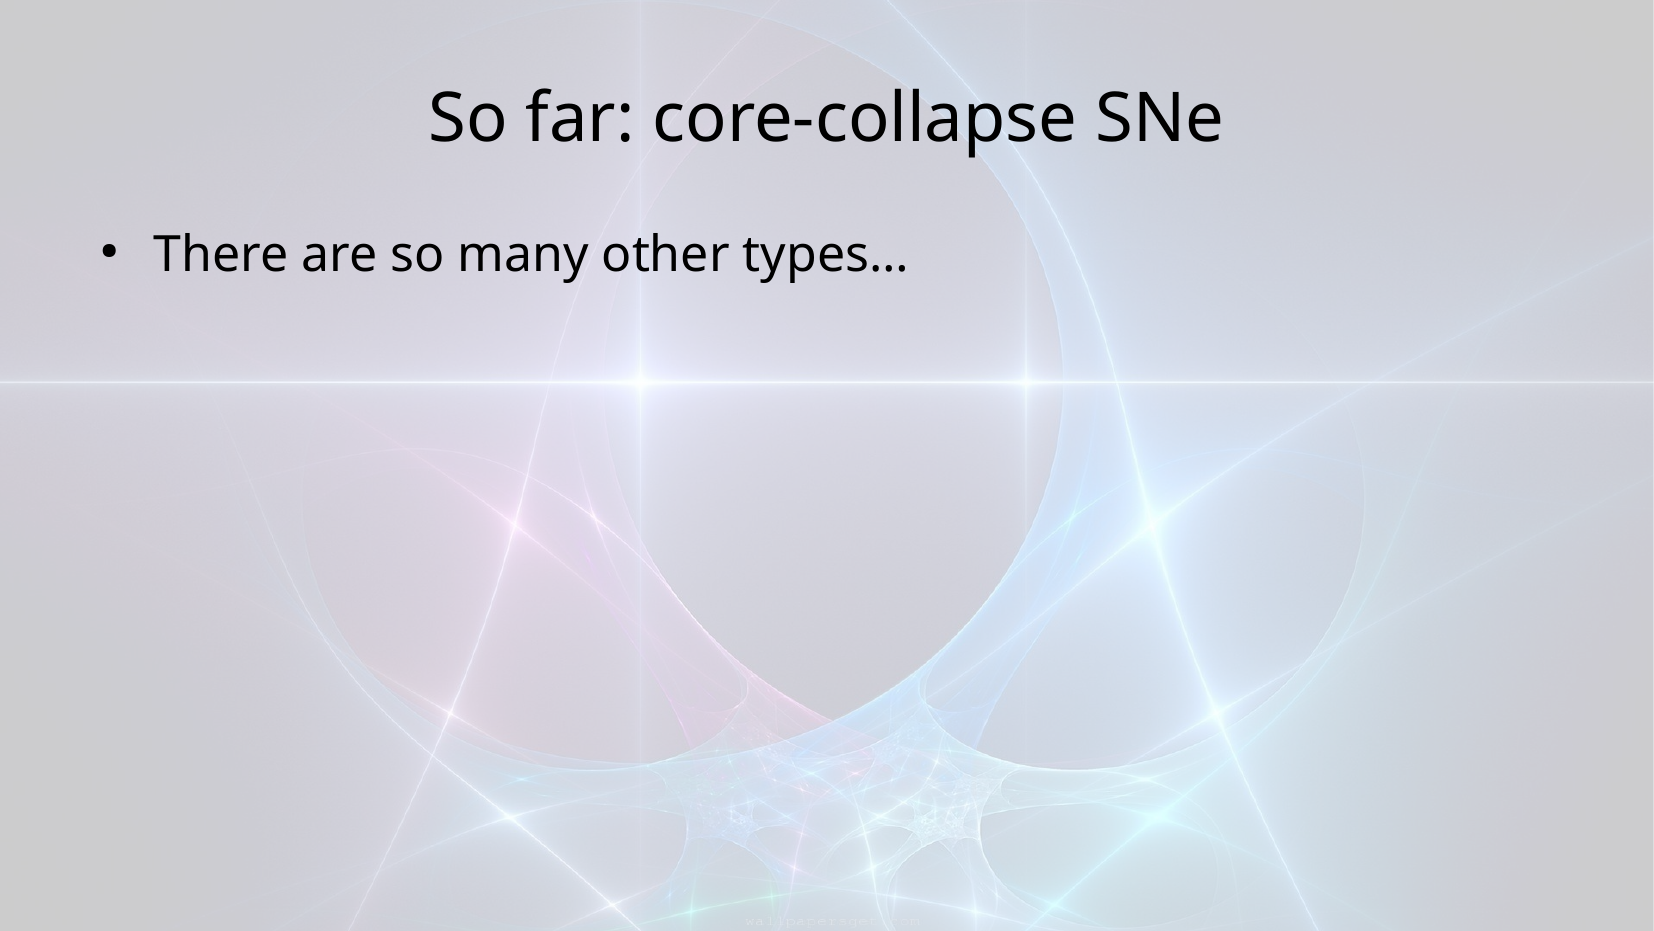

# So far: core-collapse SNe
There are so many other types…